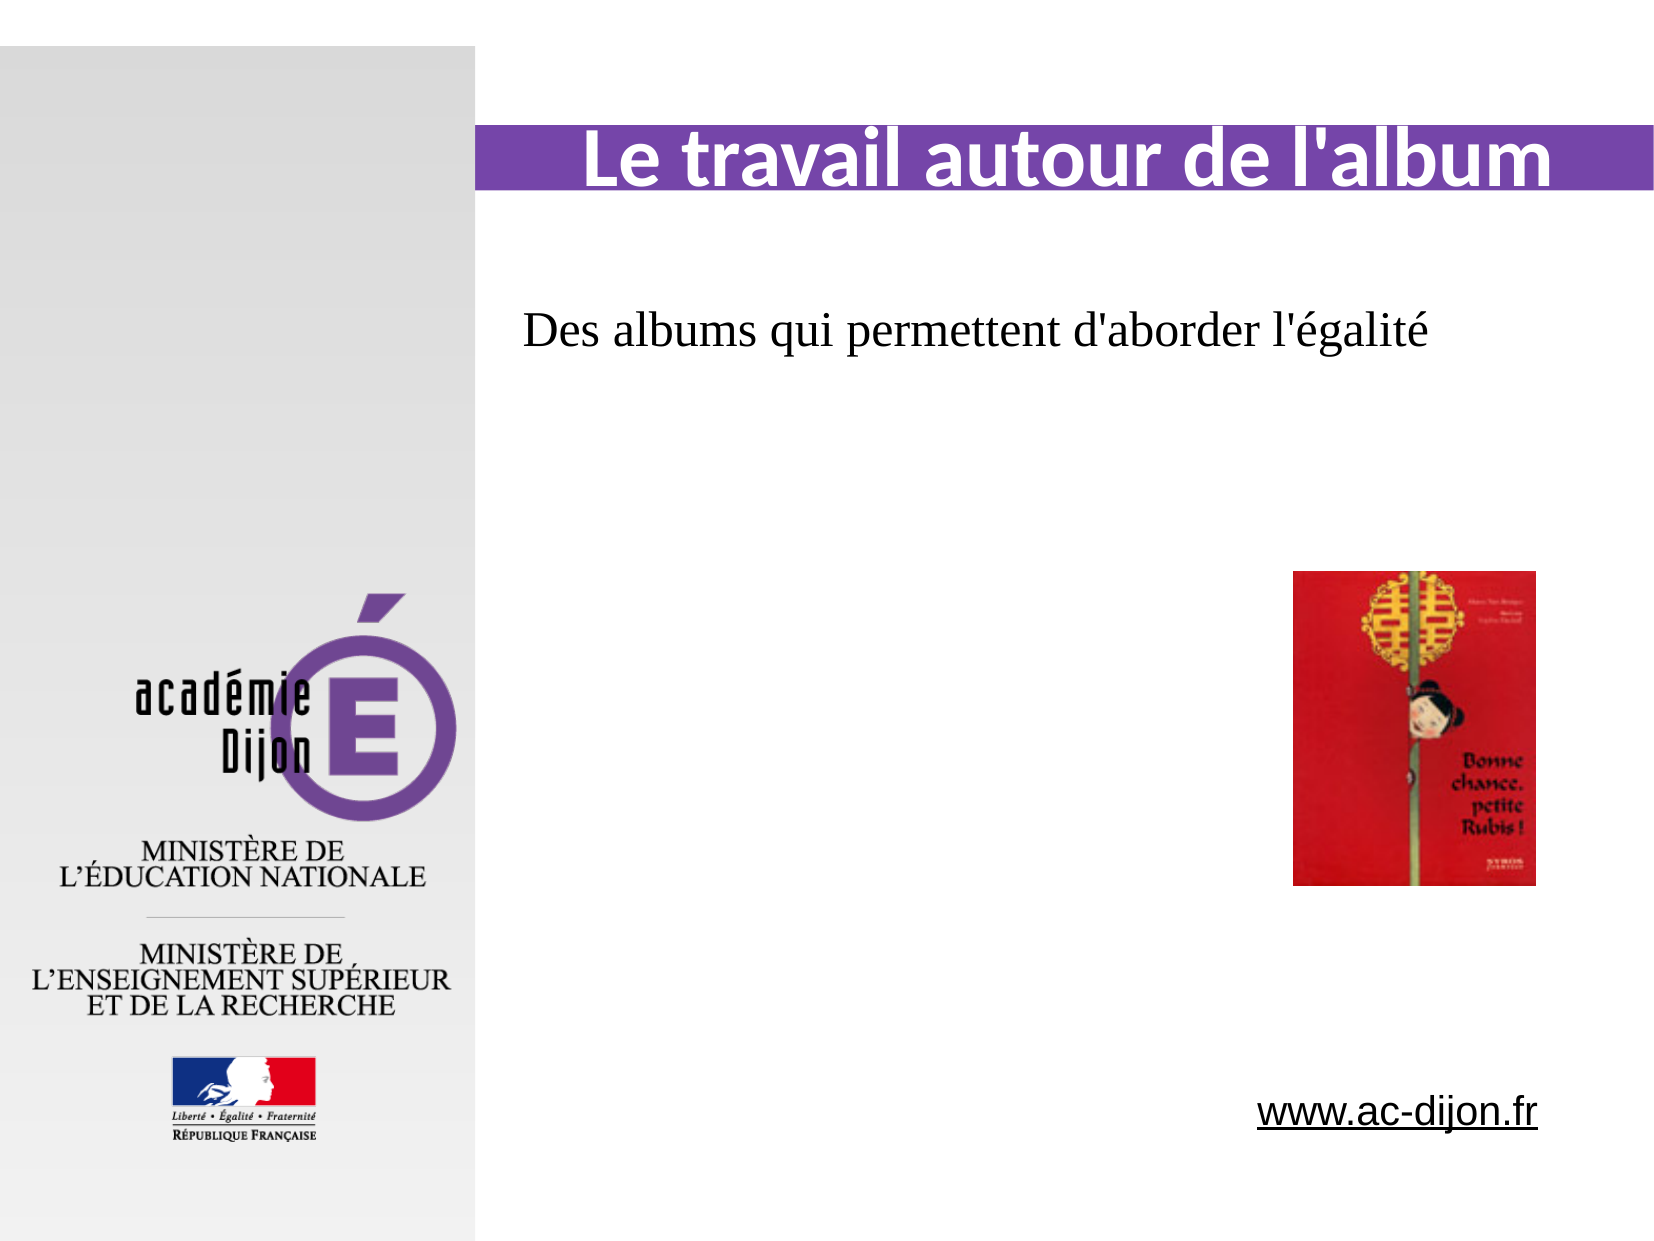

# Le travail autour de l'album
Des albums qui permettent d'aborder l'égalité